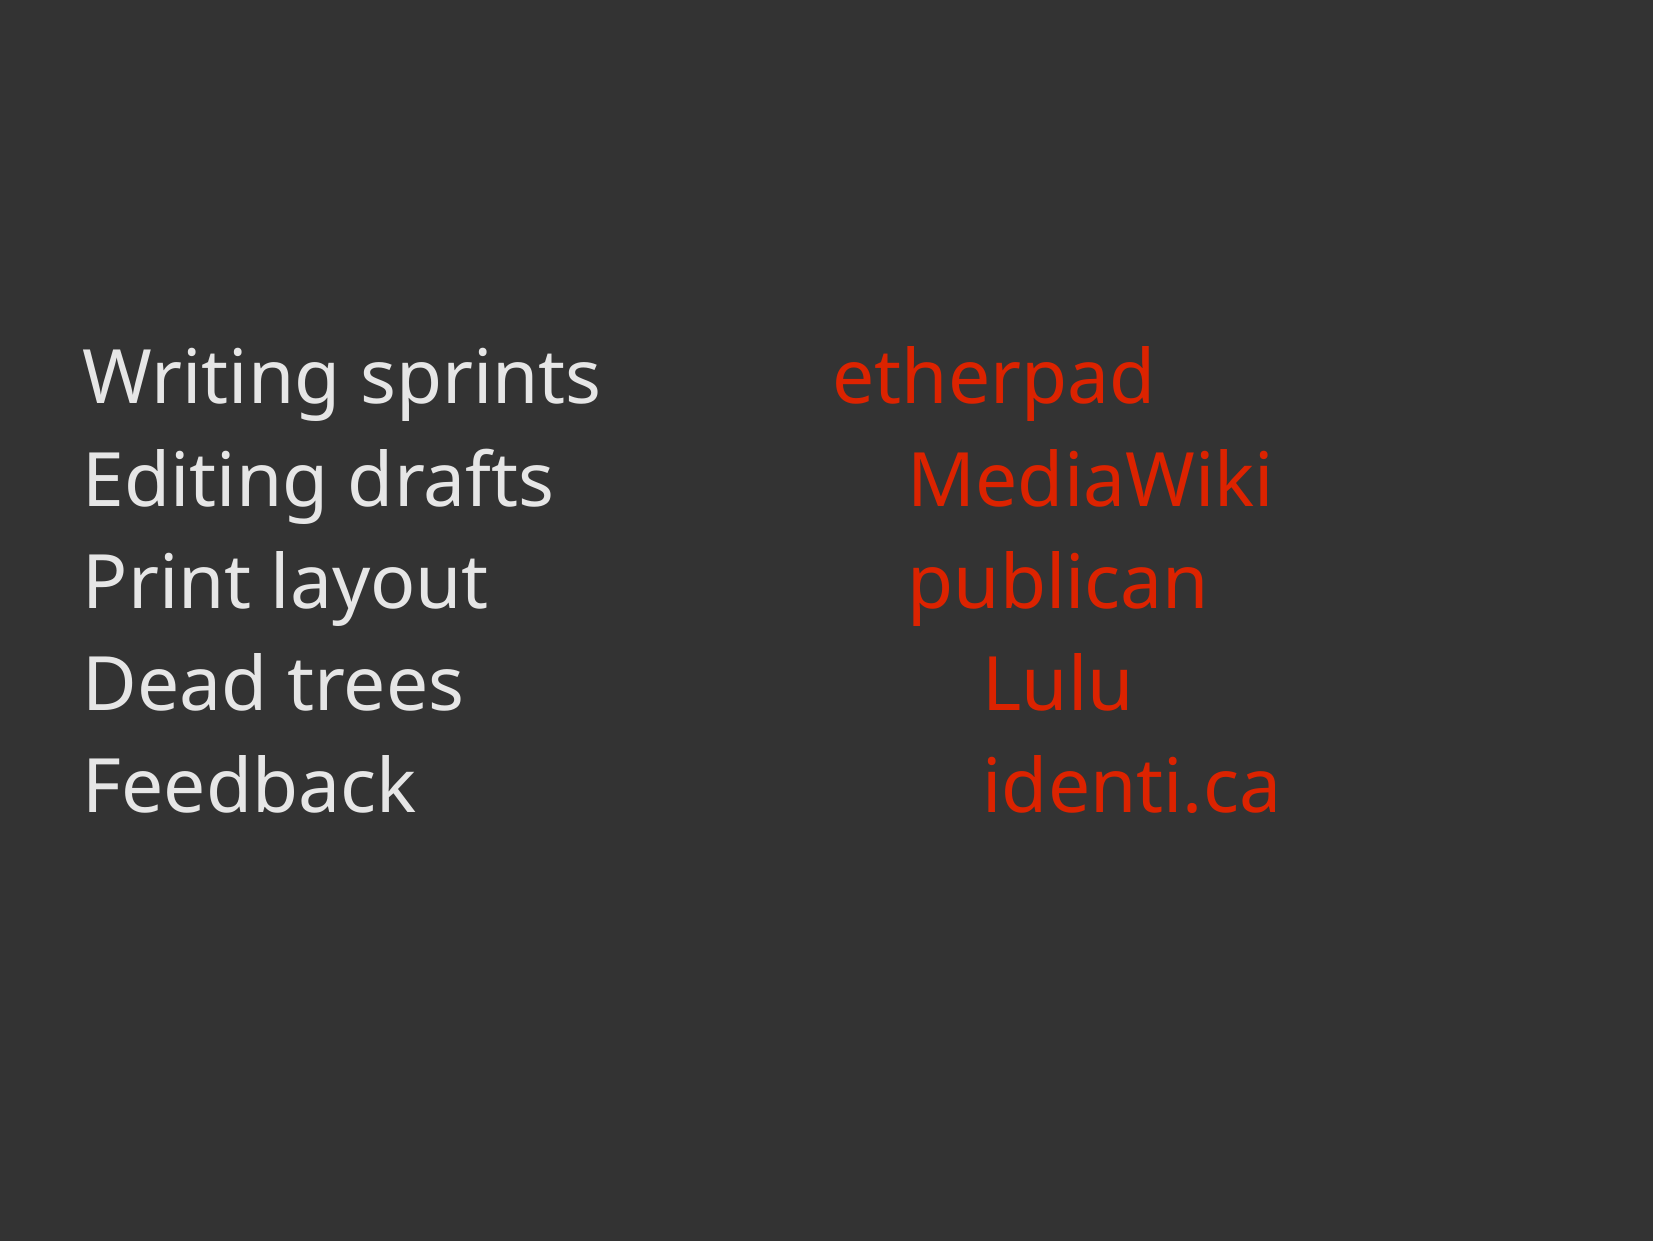

# Writing sprints				etherpad
Editing drafts					MediaWiki
Print layout						publican
Dead trees							Lulu
Feedback								identi.ca